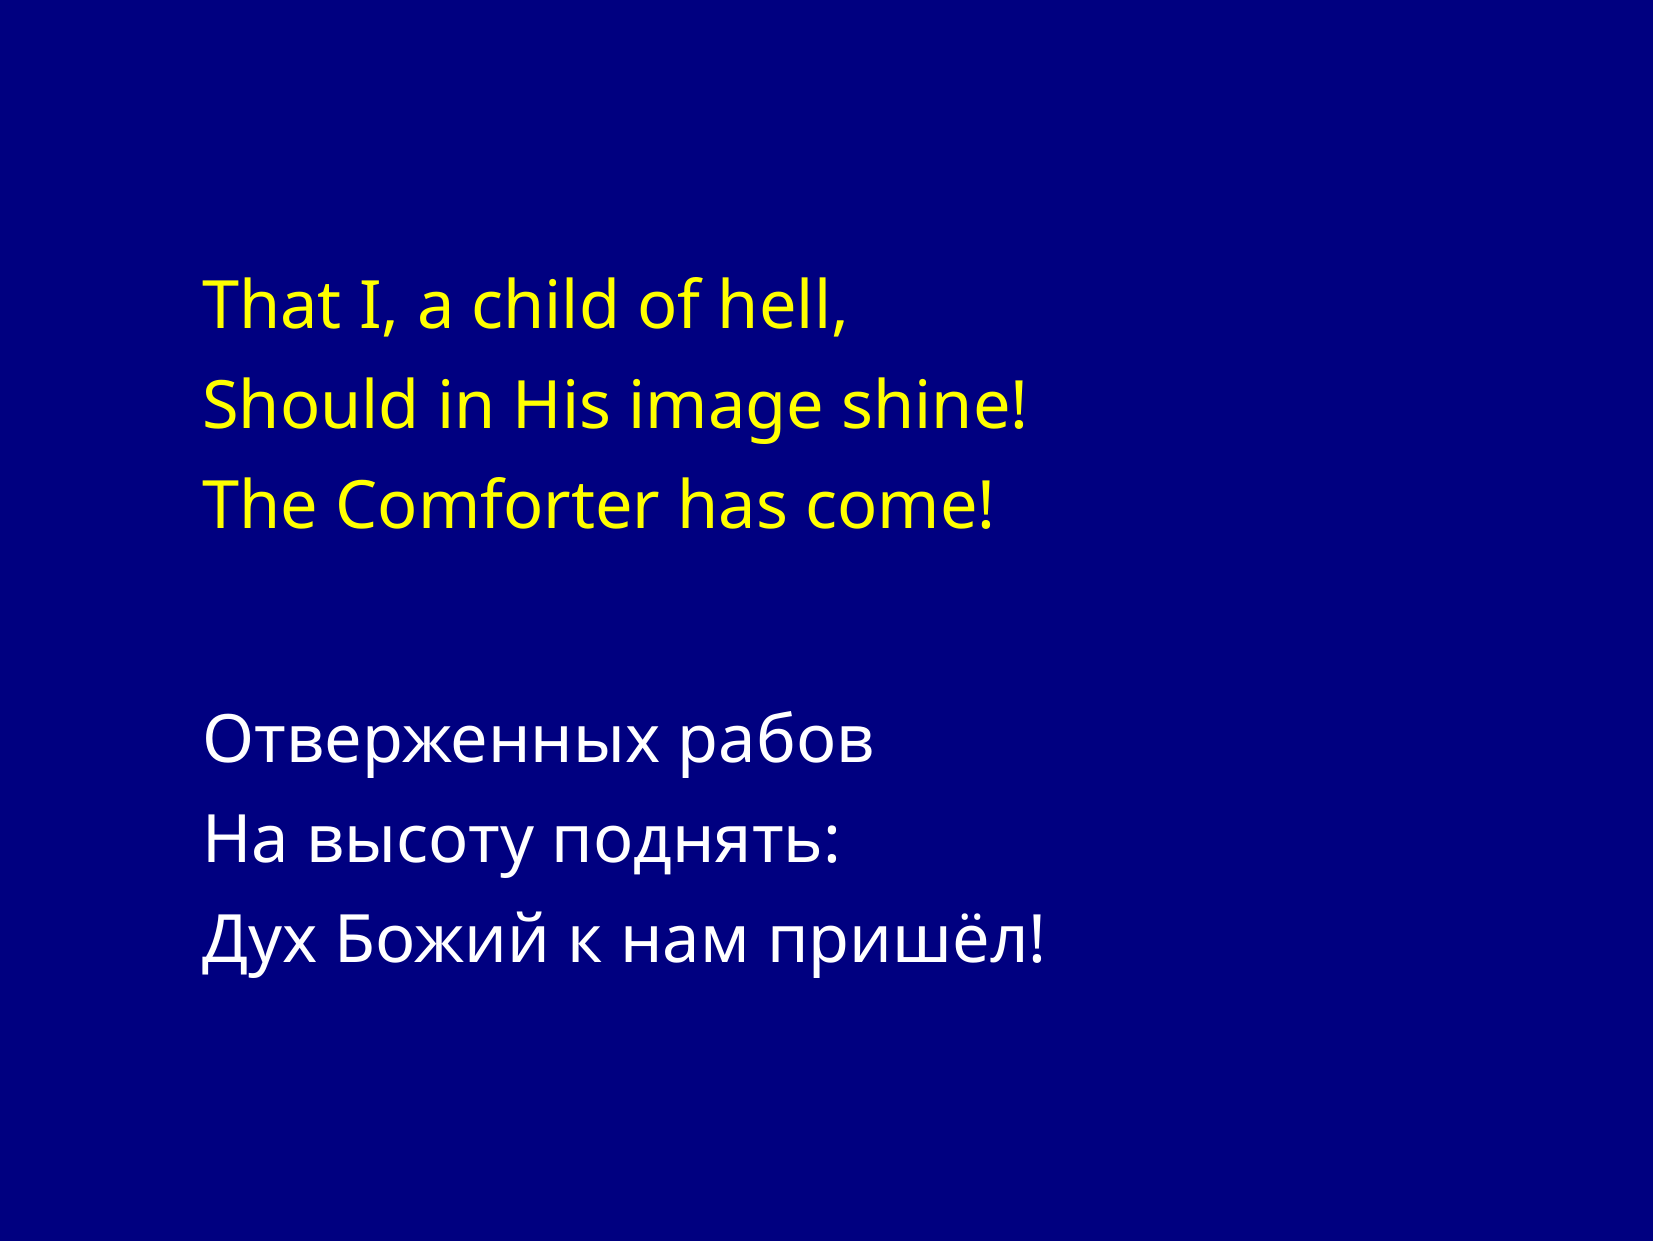

That I, a child of hell,
	Should in His image shine!
	The Comforter has come!
	Отверженных рабов
	На высоту поднять:
	Дух Божий к нам пришёл!